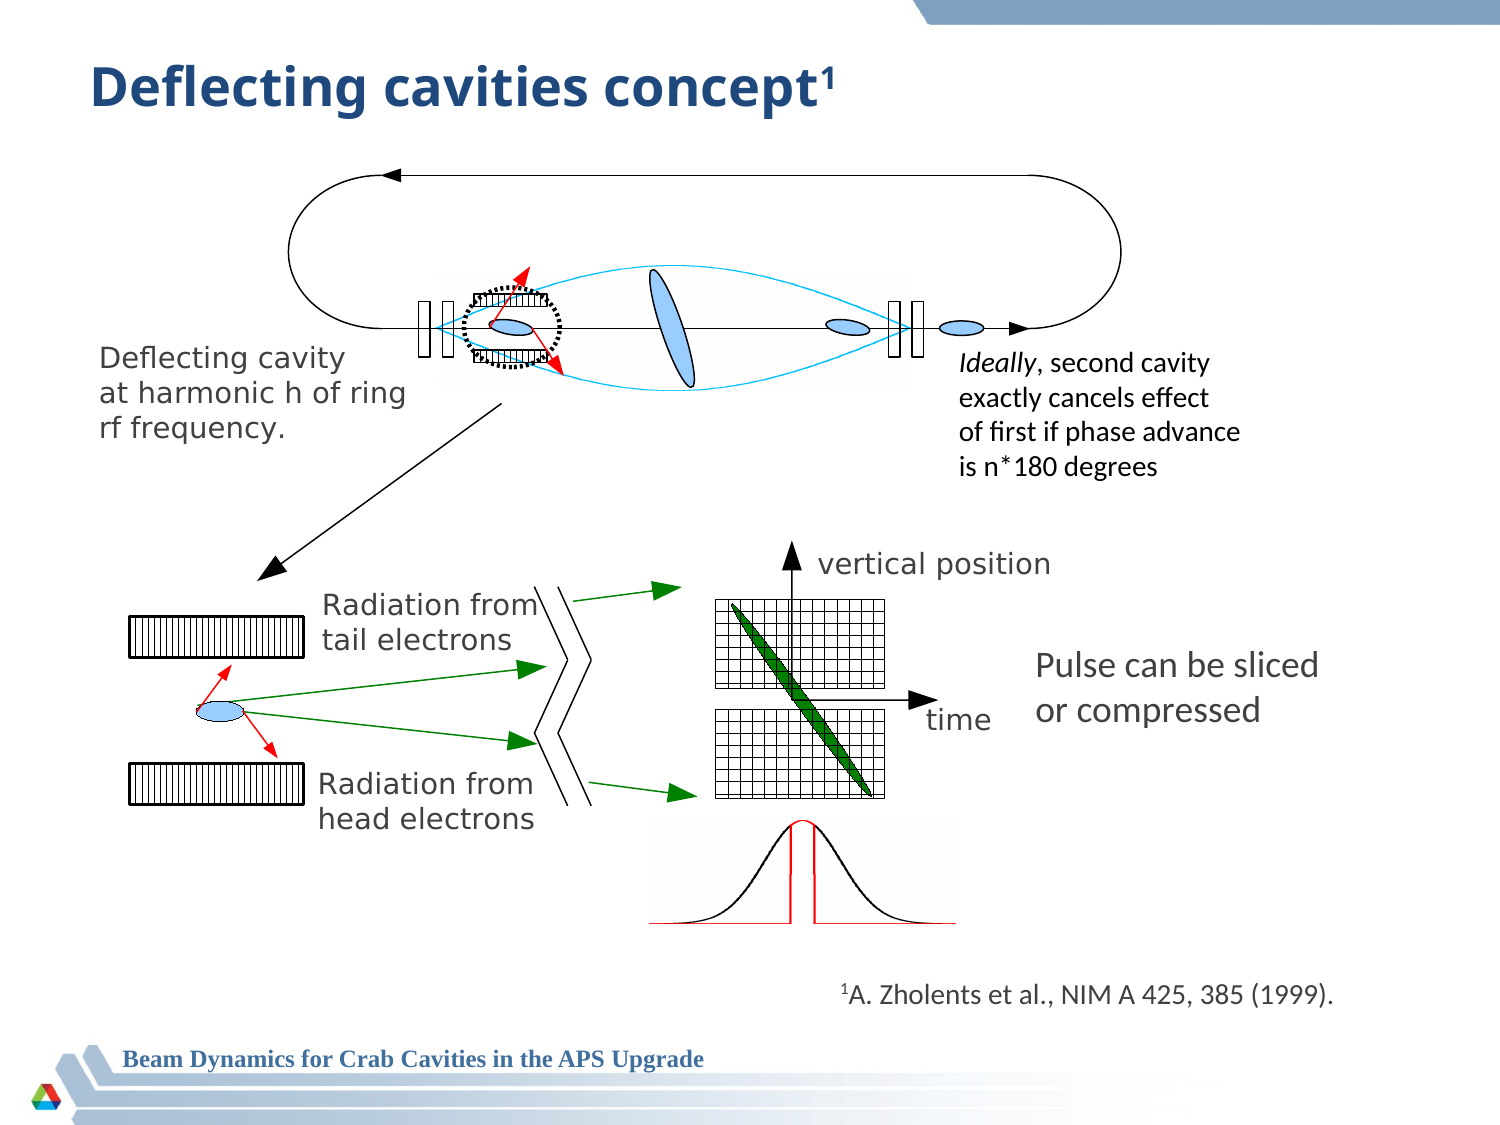

# Deflecting cavities concept1
Deflecting cavity
at harmonic h of ring
rf frequency.
Ideally, second cavity
exactly cancels effect
of first if phase advance
is n*180 degrees
vertical position
Radiation from
tail electrons
Pulse can be sliced
or compressed
time
Radiation from
head electrons
1A. Zholents et al., NIM A 425, 385 (1999).